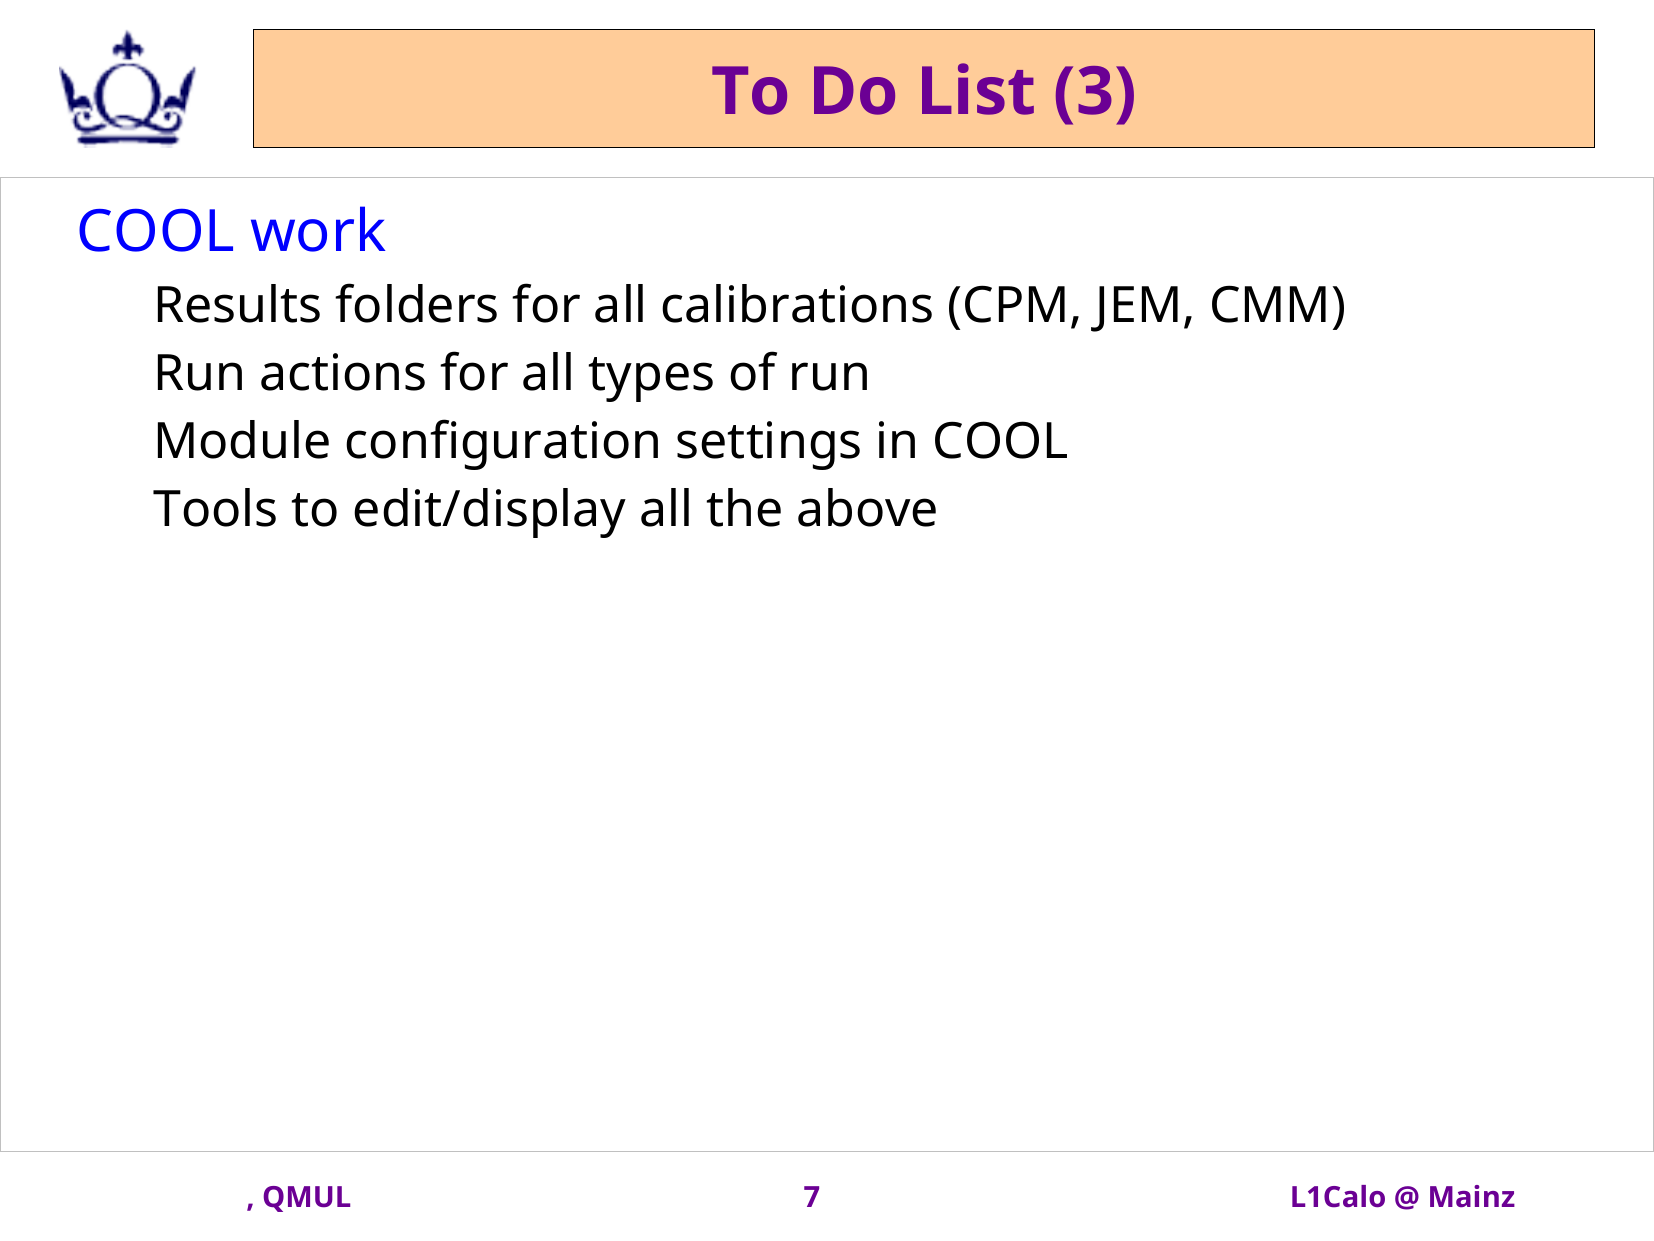

# To Do List (3)
COOL work
Results folders for all calibrations (CPM, JEM, CMM)
Run actions for all types of run
Module configuration settings in COOL
Tools to edit/display all the above